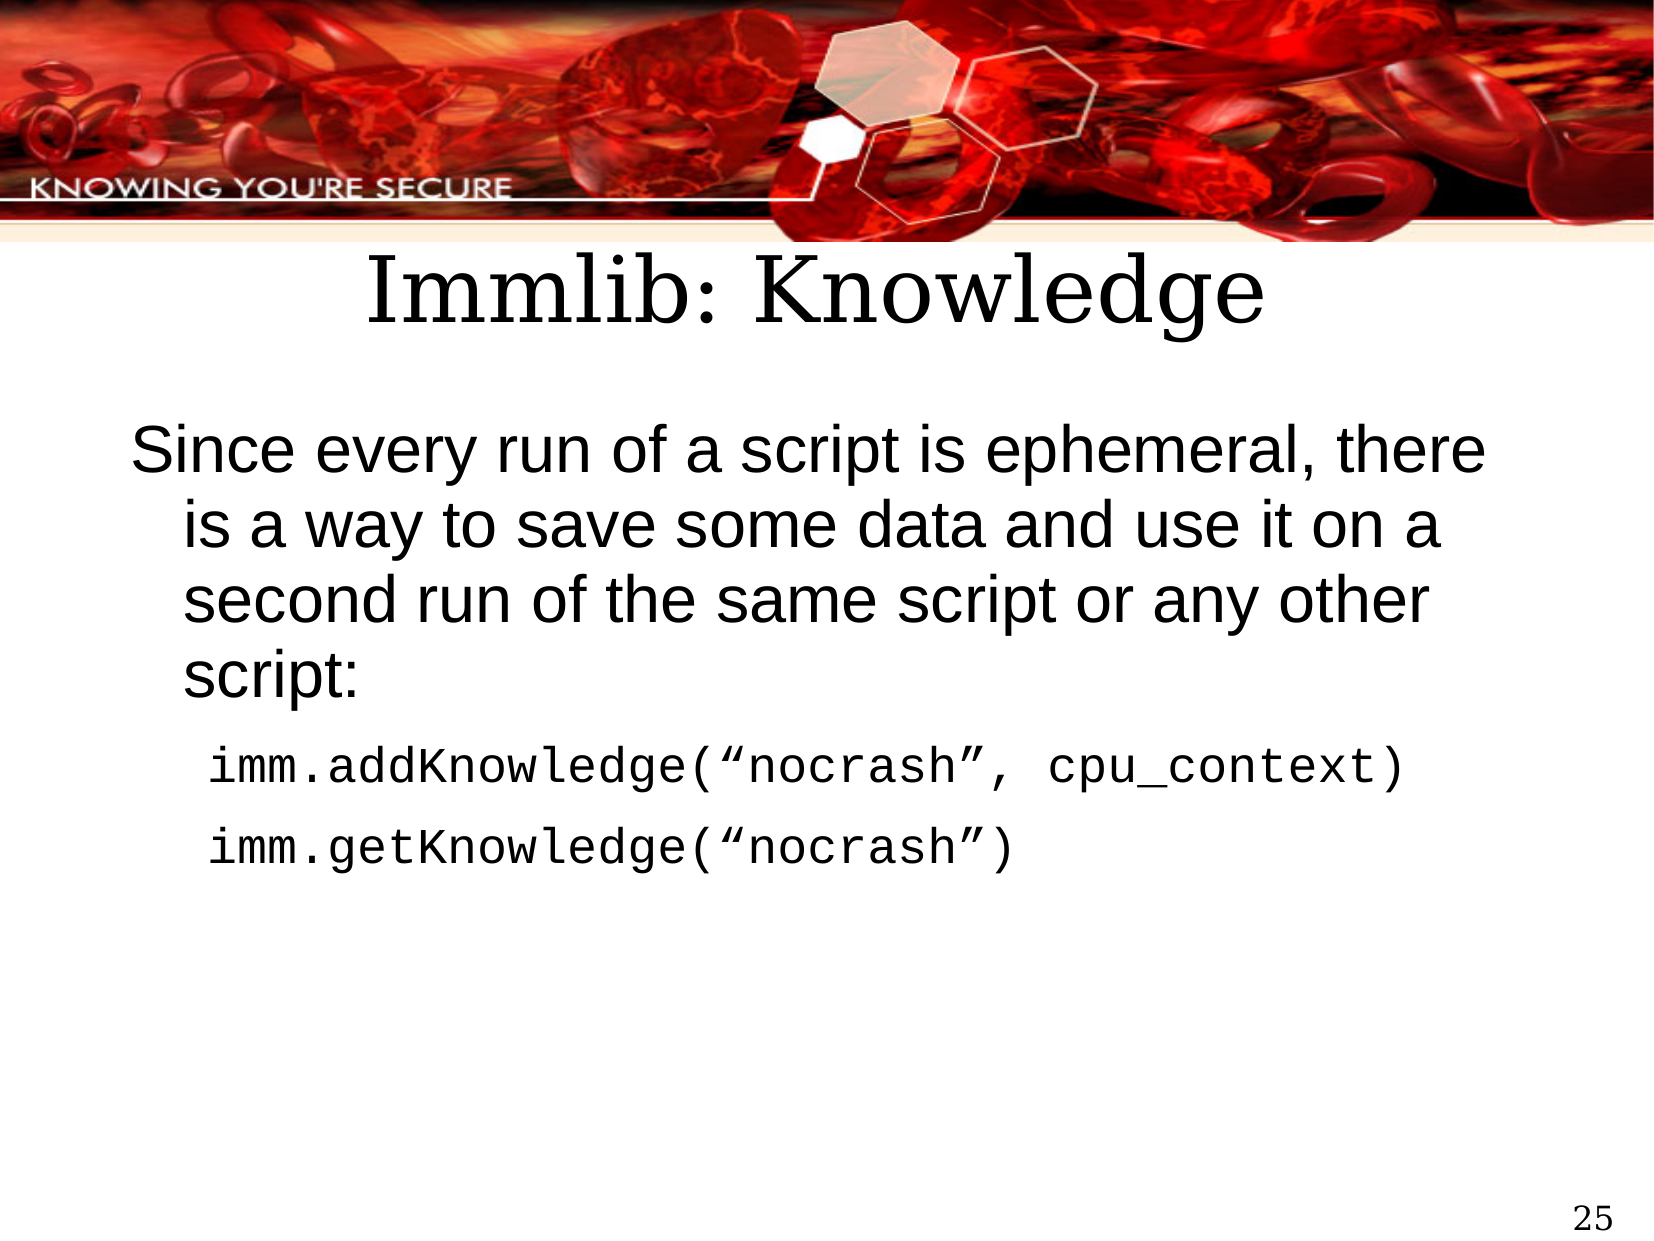

# Immlib: Knowledge
Since every run of a script is ephemeral, there is a way to save some data and use it on a second run of the same script or any other script:
imm.addKnowledge(“nocrash”, cpu_context)
imm.getKnowledge(“nocrash”)